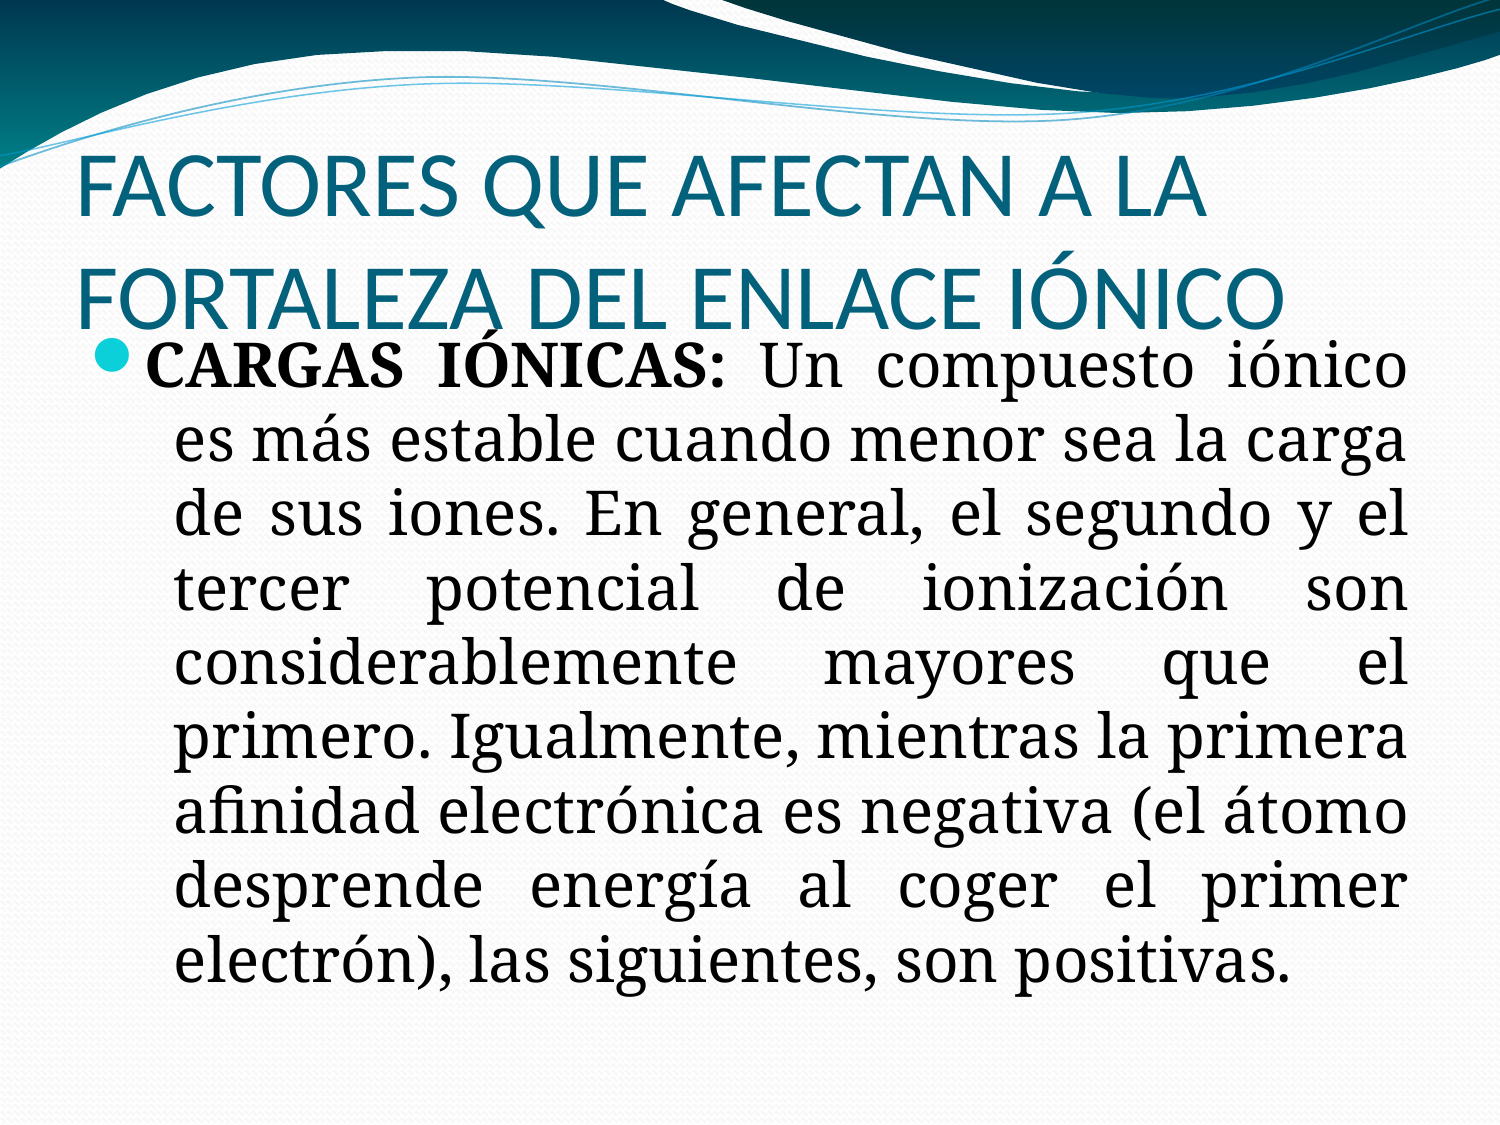

# FACTORES QUE AFECTAN A LA FORTALEZA DEL ENLACE IÓNICO
CARGAS IÓNICAS: Un compuesto iónico es más estable cuando menor sea la carga de sus iones. En general, el segundo y el tercer potencial de ionización son considerablemente mayores que el primero. Igualmente, mientras la primera afinidad electrónica es negativa (el átomo desprende energía al coger el primer electrón), las siguientes, son positivas.